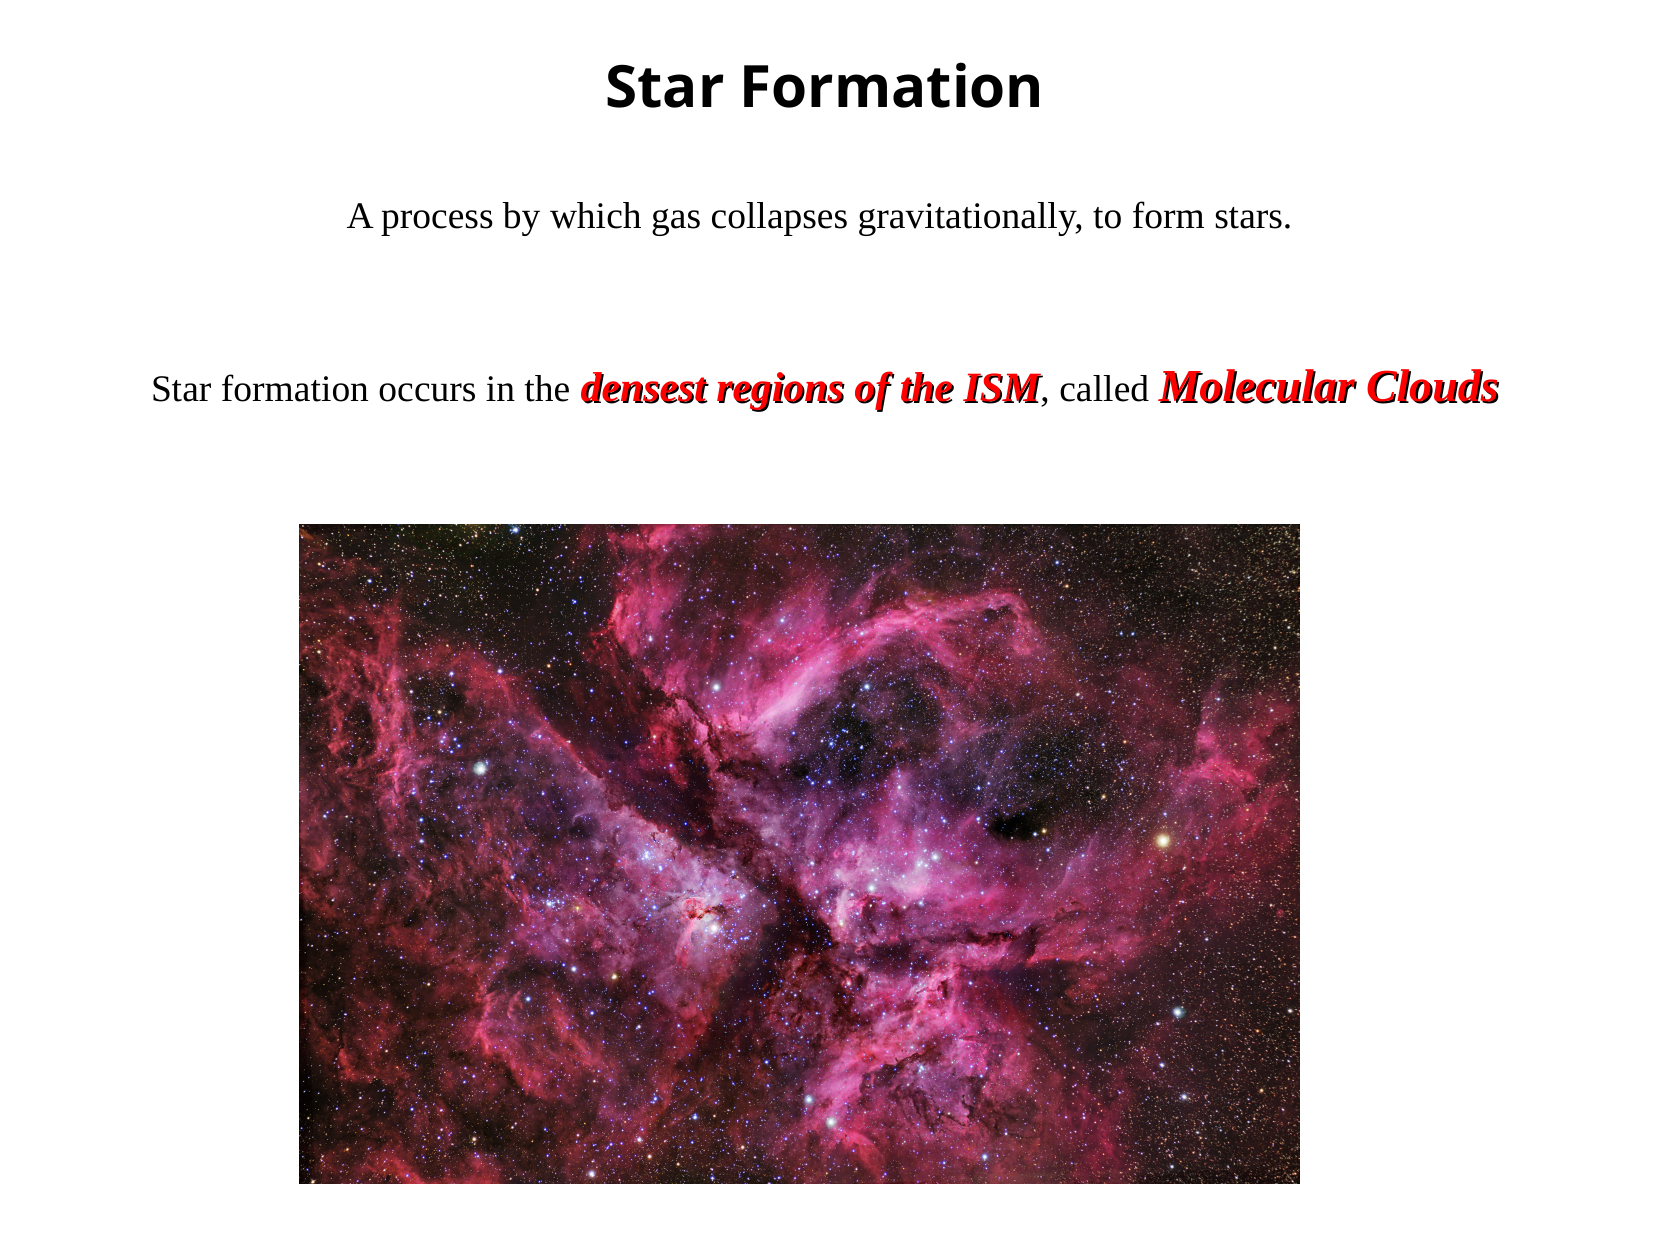

Star Formation
A process by which gas collapses gravitationally, to form stars.
Star formation occurs in the densest regions of the ISM, called Molecular Clouds